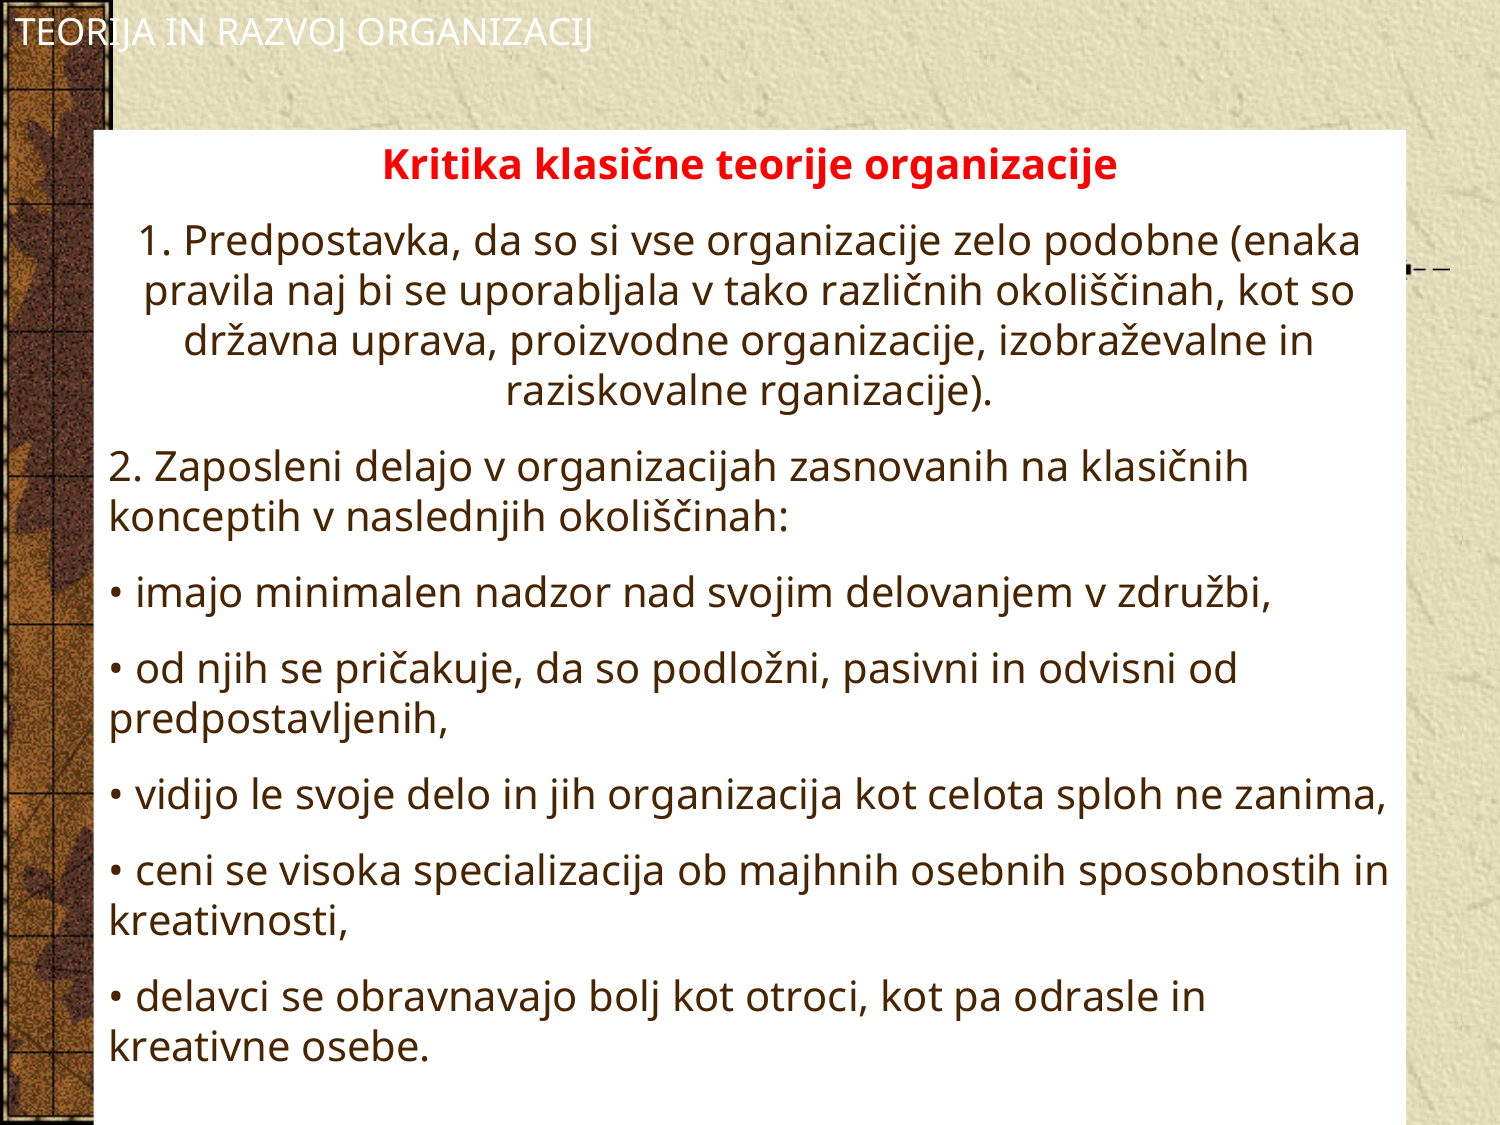

TEORIJA IN RAZVOJ ORGANIZACIJ
Kritika klasične teorije organizacije
1. Predpostavka, da so si vse organizacije zelo podobne (enaka pravila naj bi se uporabljala v tako različnih okoliščinah, kot so državna uprava, proizvodne organizacije, izobraževalne in raziskovalne rganizacije).
2. Zaposleni delajo v organizacijah zasnovanih na klasičnih konceptih v naslednjih okoliščinah:
• imajo minimalen nadzor nad svojim delovanjem v združbi,
• od njih se pričakuje, da so podložni, pasivni in odvisni od predpostavljenih,
• vidijo le svoje delo in jih organizacija kot celota sploh ne zanima,
• ceni se visoka specializacija ob majhnih osebnih sposobnostih in kreativnosti,
• delavci se obravnavajo bolj kot otroci, kot pa odrasle in kreativne osebe.